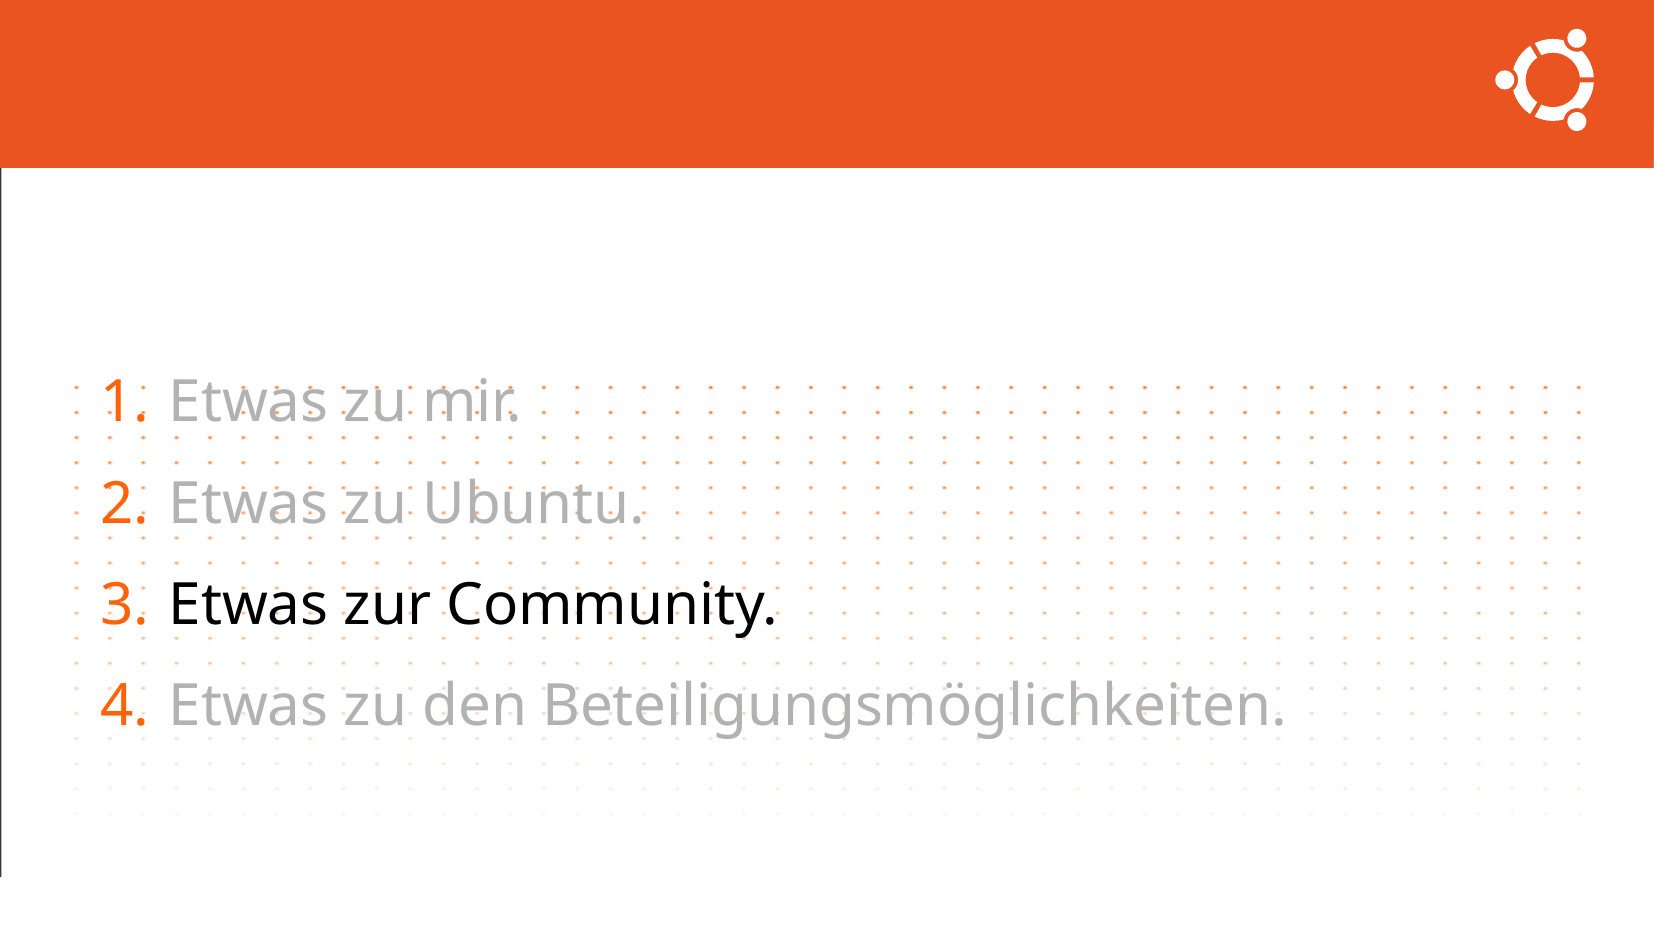

# Etwas zu mir.
 Etwas zu Ubuntu.
 Etwas zur Community.
 Etwas zu den Beteiligungsmöglichkeiten.